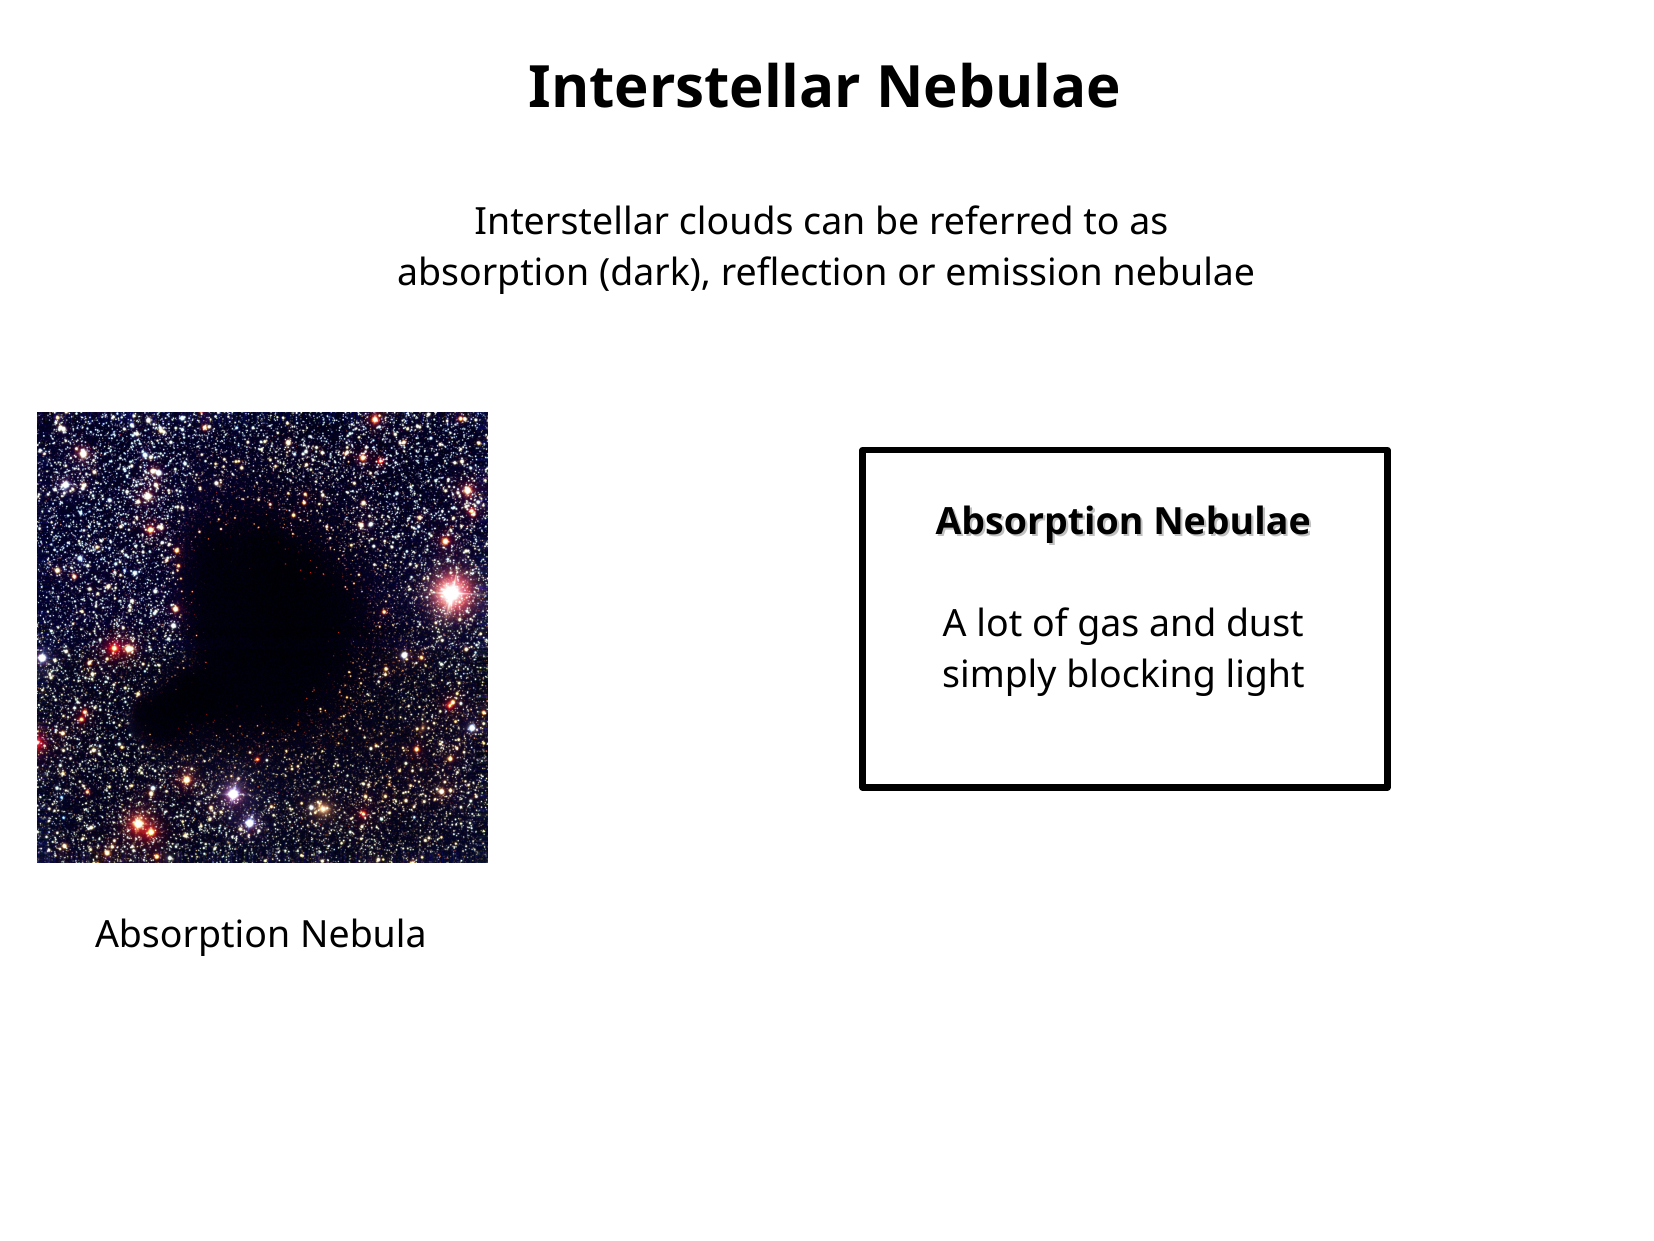

Interstellar Nebulae
Interstellar clouds can be referred to as
absorption (dark), reflection or emission nebulae
Absorption Nebulae
A lot of gas and dust simply blocking light
Absorption Nebula